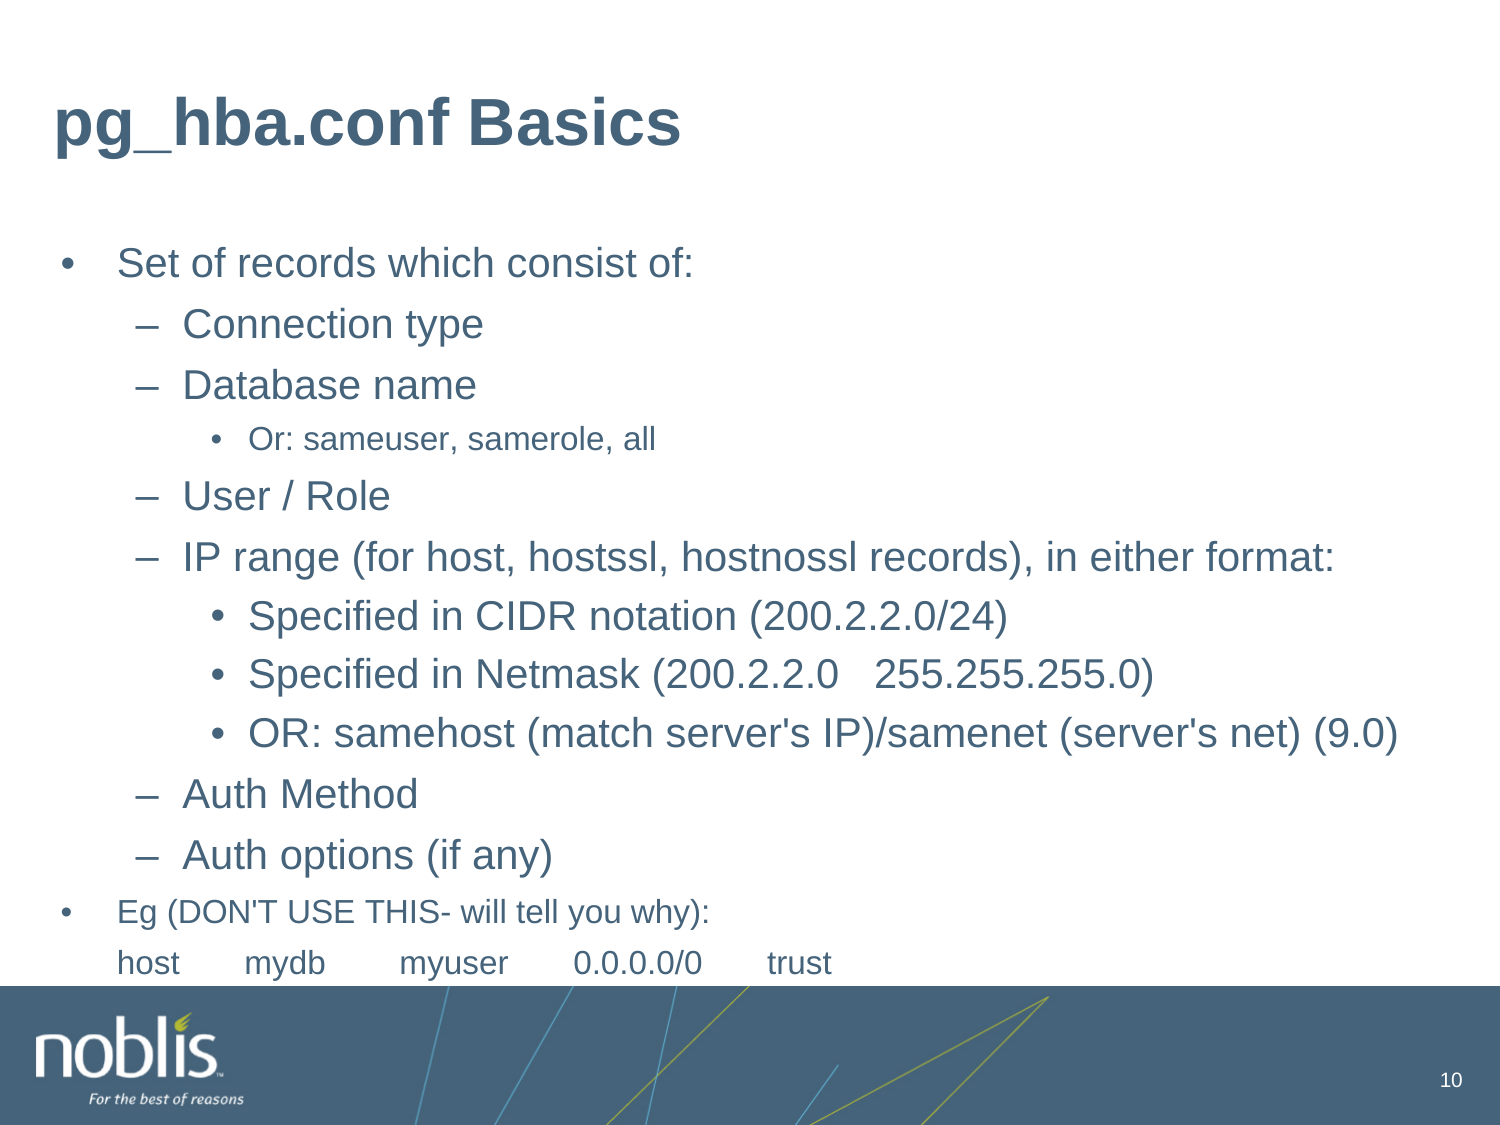

# pg_hba.conf Basics
Set of records which consist of:
Connection type
Database name
Or: sameuser, samerole, all
User / Role
IP range (for host, hostssl, hostnossl records), in either format:
Specified in CIDR notation (200.2.2.0/24)
Specified in Netmask (200.2.2.0 255.255.255.0)
OR: samehost (match server's IP)/samenet (server's net) (9.0)
Auth Method
Auth options (if any)
Eg (DON'T USE THIS- will tell you why):
host mydb myuser 0.0.0.0/0 trust